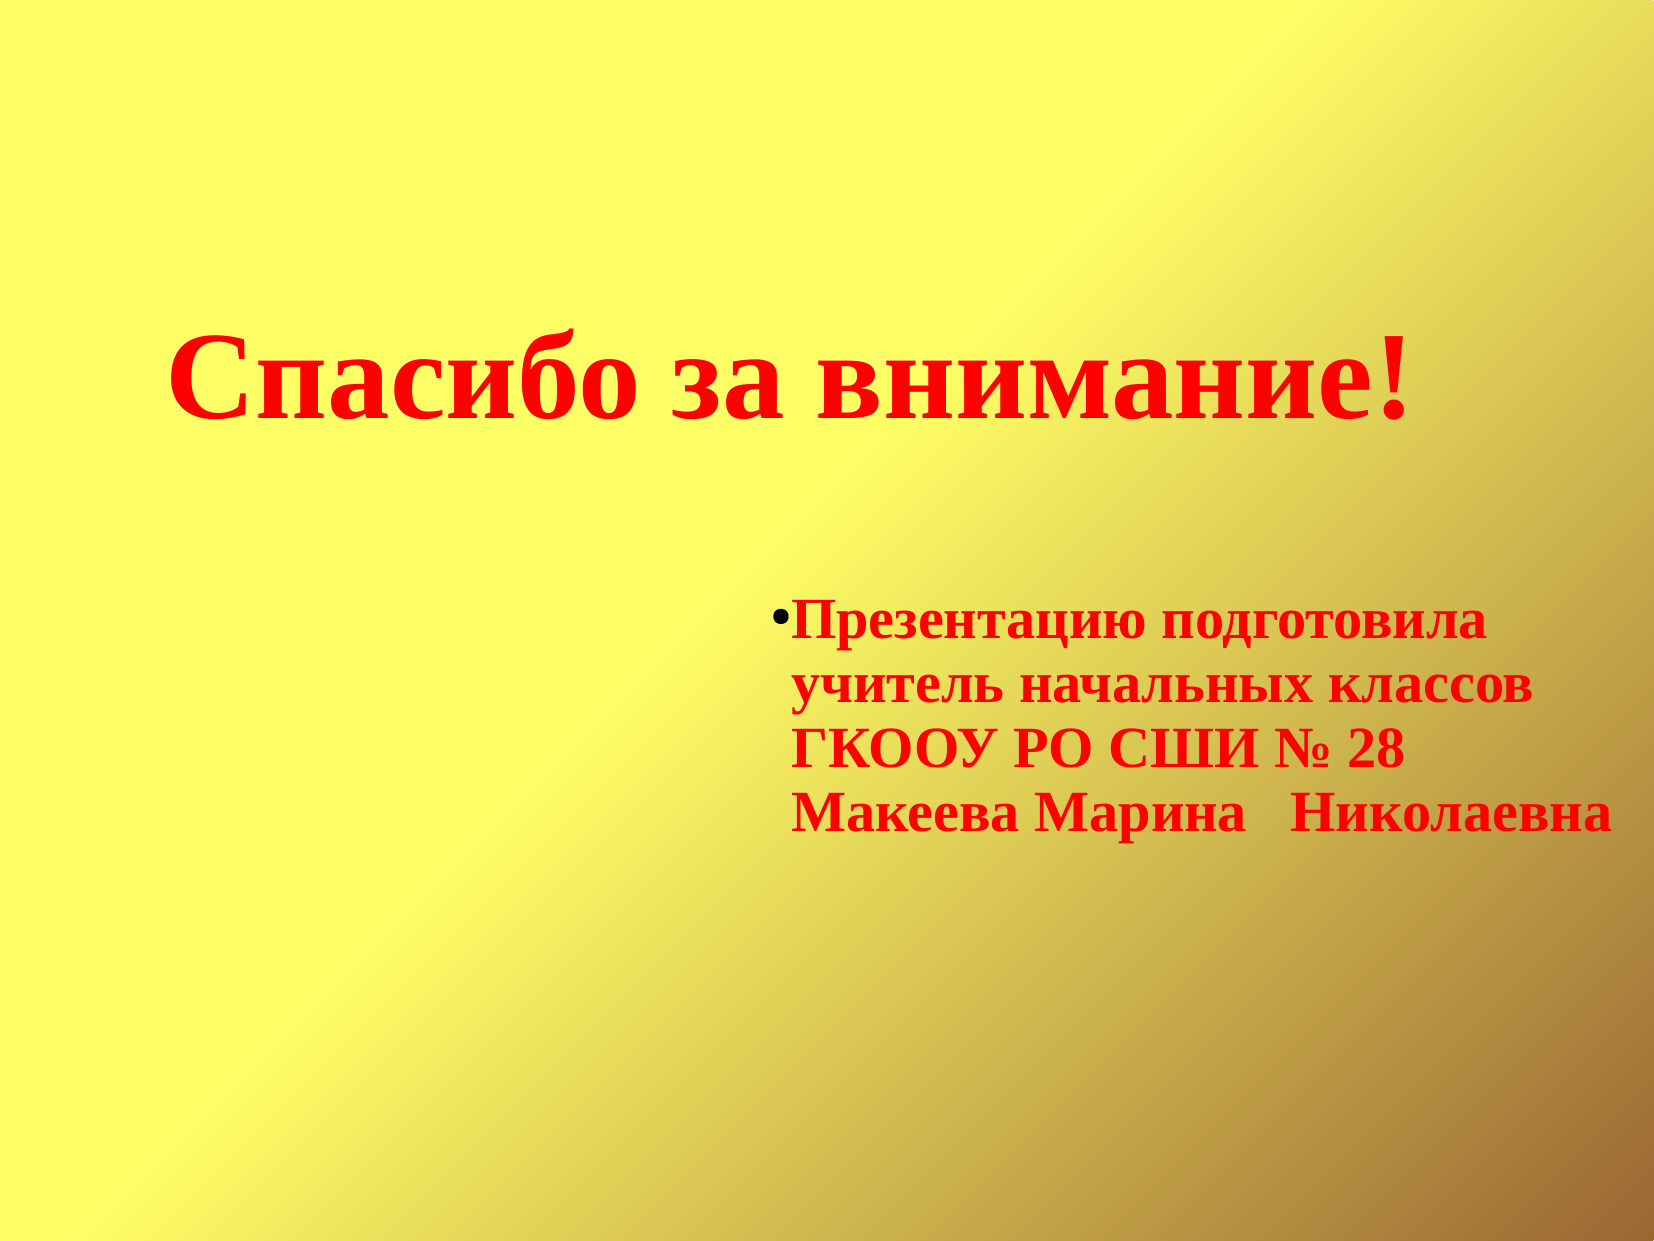

#
Спасибо за внимание!
Презентацию подготовила
учитель начальных классов
ГКООУ РО СШИ № 28
Макеева Марина Николаевна